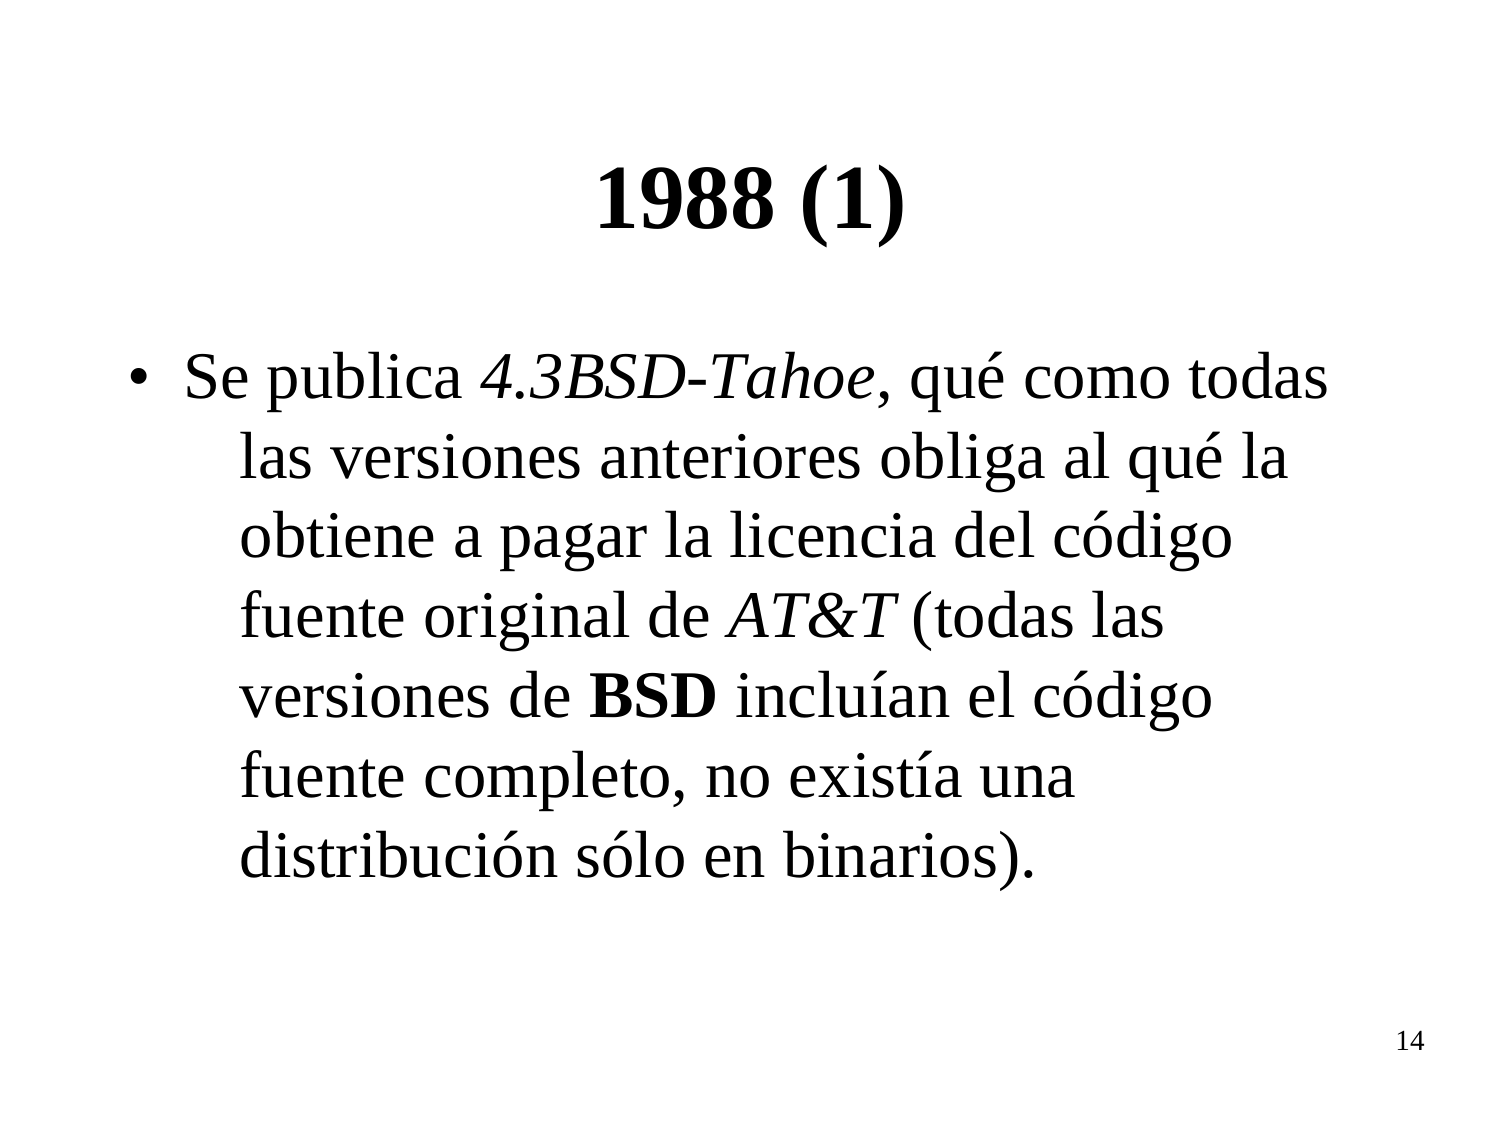

# 1988 (1)
Se publica 4.3BSD-Tahoe, qué como todas las versiones anteriores obliga al qué la obtiene a pagar la licencia del código fuente original de AT&T (todas las versiones de BSD incluían el código fuente completo, no existía una distribución sólo en binarios).
14